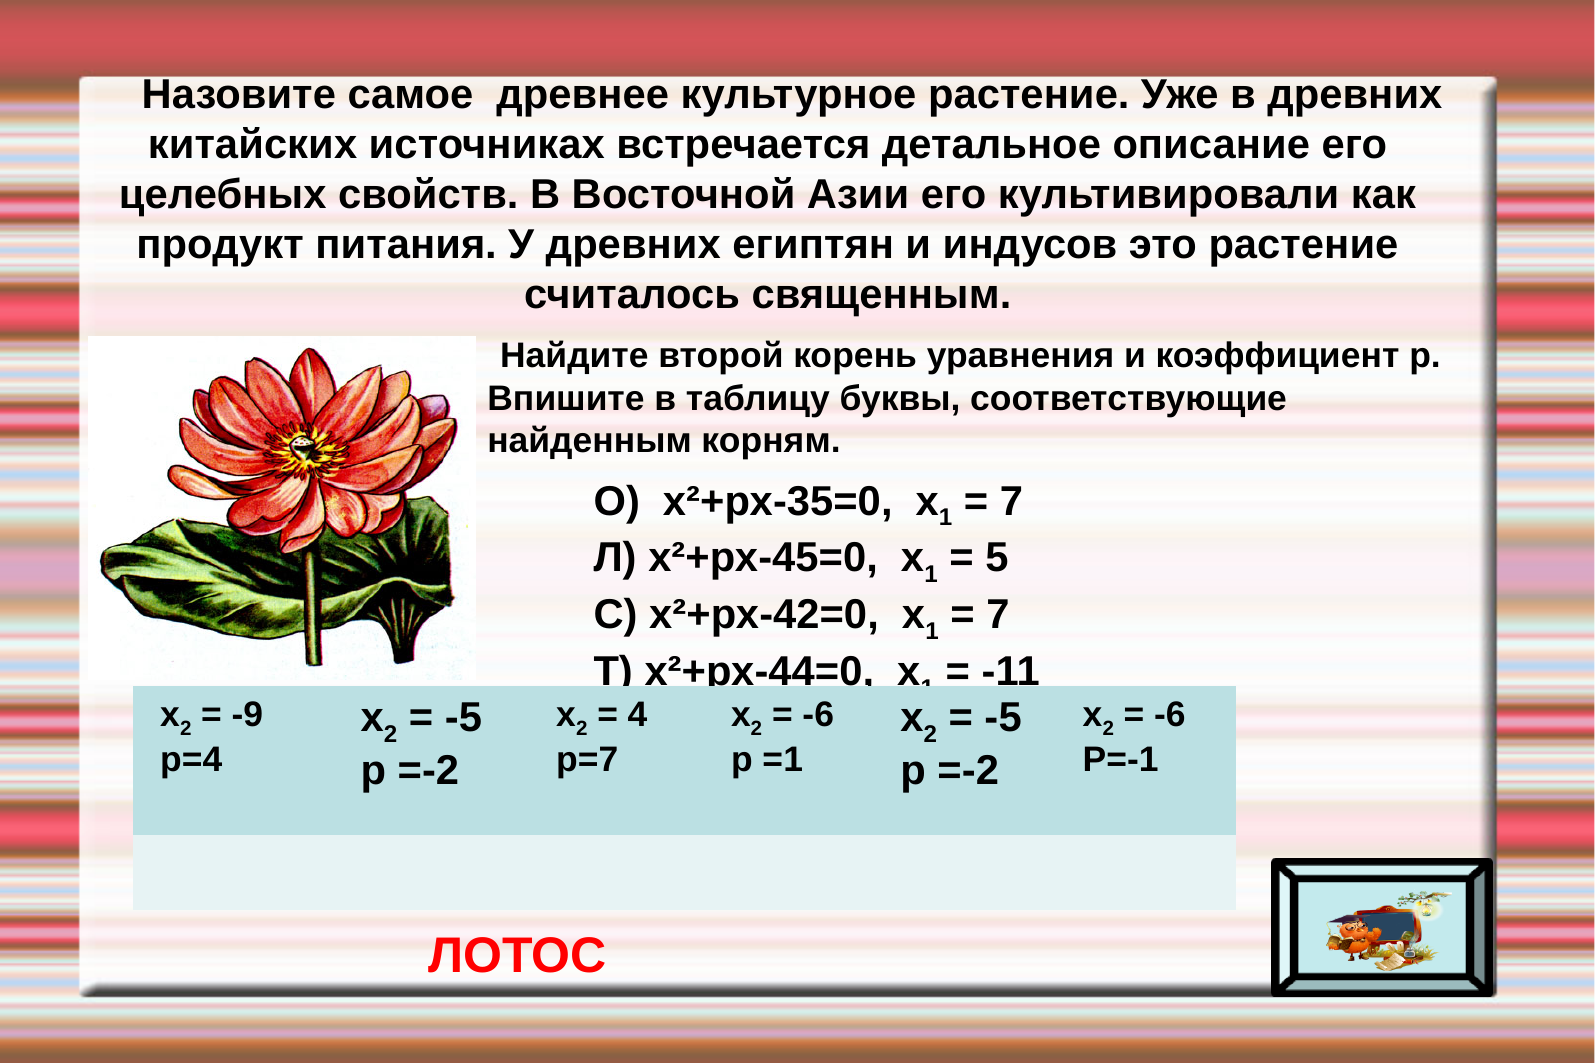

Назовите самое древнее культурное растение. Уже в древних китайских источниках встречается детальное описание его целебных свойств. В Восточной Азии его культивировали как продукт питания. У древних египтян и индусов это растение считалось священным.
Найдите второй корень уравнения и коэффициент р. Впишите в таблицу буквы, соответствующие найденным корням.
О) х²+рх-35=0, х1 = 7
Л) х²+рх-45=0, х1 = 5
С) х²+рх-42=0, х1 = 7
Т) х²+рх-44=0, х1 = -11
| х2 = -9 р=4 | х2 = -5 р =-2 | х2 = 4 р=7 | х2 = -6 р =1 | х2 = -5 р =-2 | х2 = -6 Р=-1 |
| --- | --- | --- | --- | --- | --- |
| | | | | | |
ЛОТОС